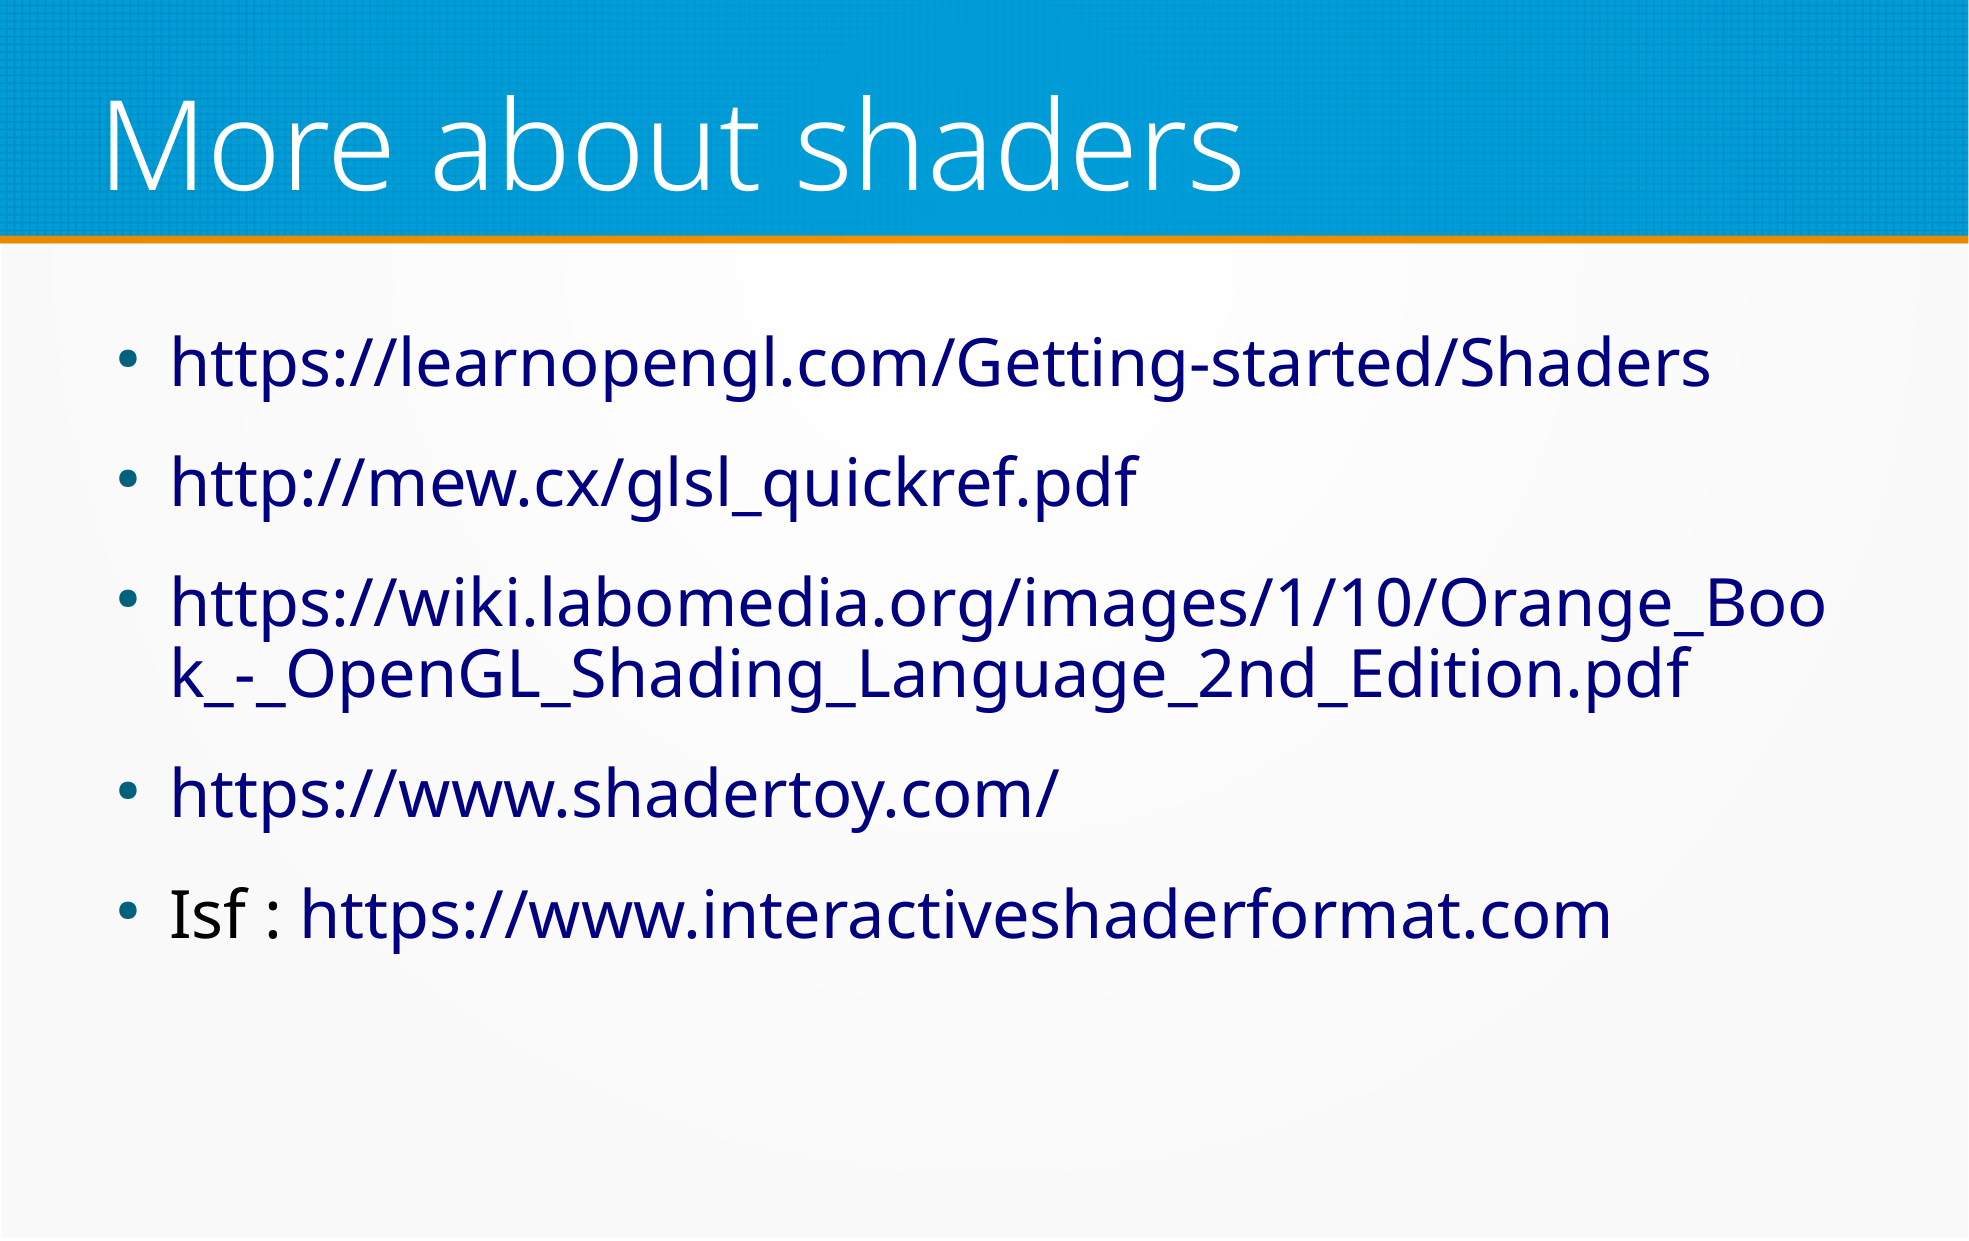

# More about shaders
https://learnopengl.com/Getting-started/Shaders
http://mew.cx/glsl_quickref.pdf
https://wiki.labomedia.org/images/1/10/Orange_Book_-_OpenGL_Shading_Language_2nd_Edition.pdf
https://www.shadertoy.com/
Isf : https://www.interactiveshaderformat.com